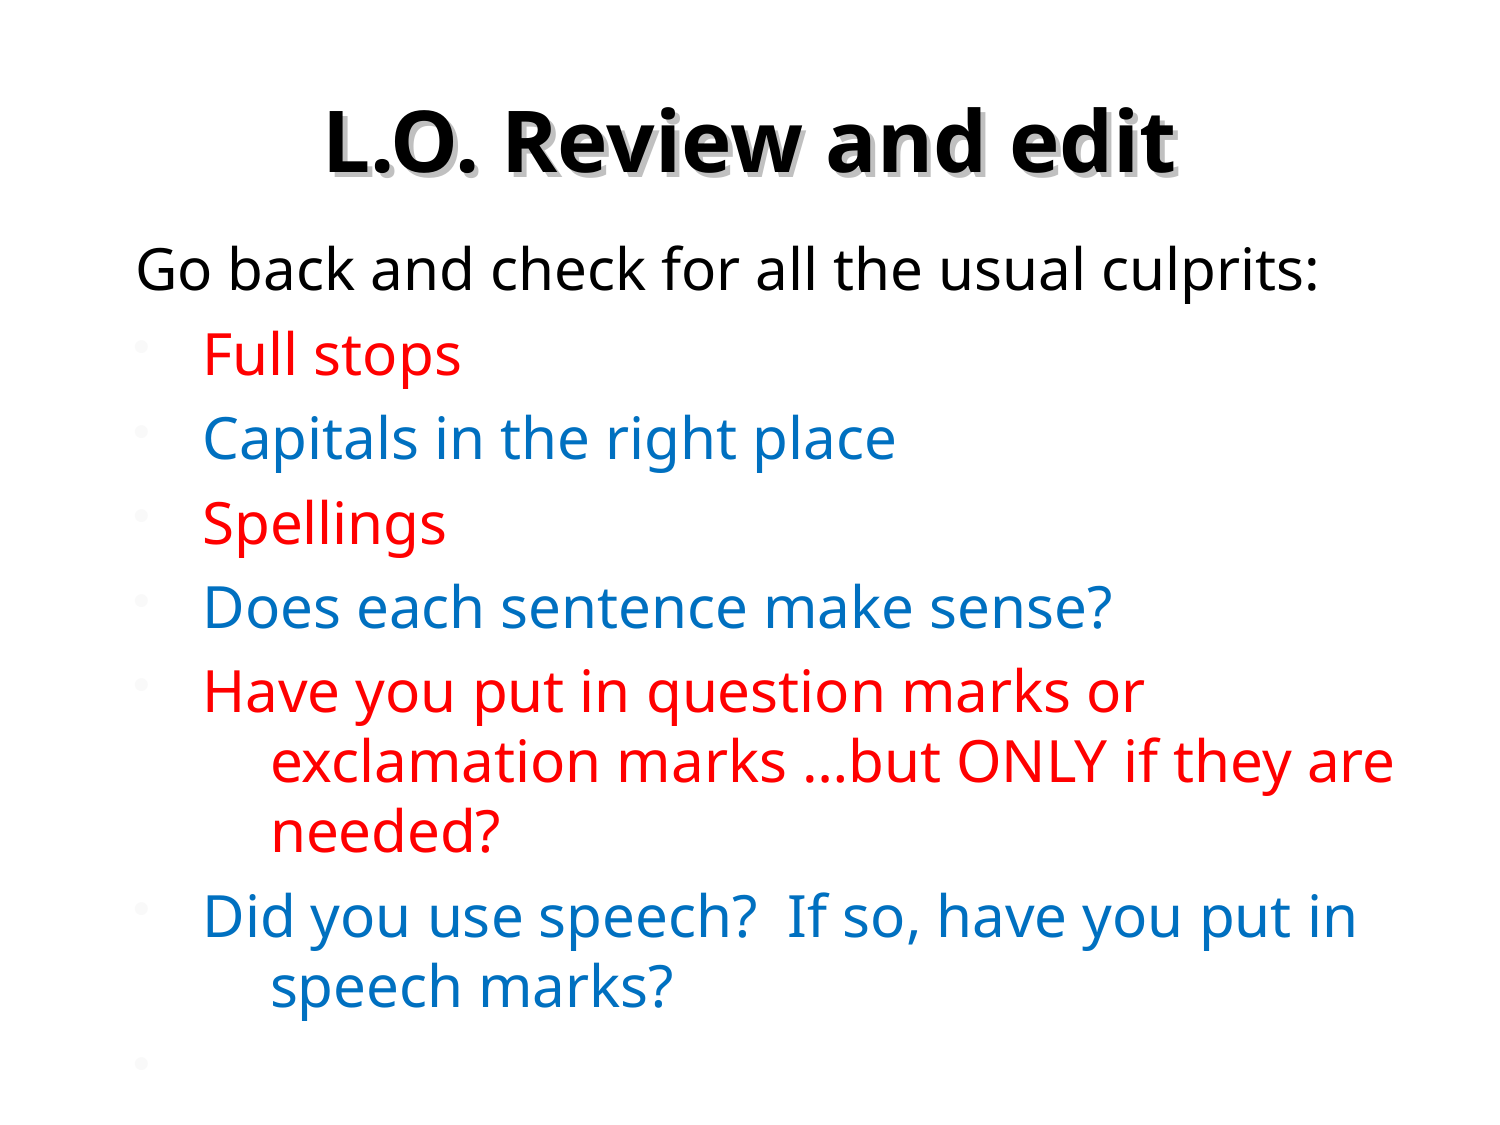

# L.O. Review and edit
Go back and check for all the usual culprits:
Full stops
Capitals in the right place
Spellings
Does each sentence make sense?
Have you put in question marks or exclamation marks …but ONLY if they are needed?
Did you use speech? If so, have you put in speech marks?